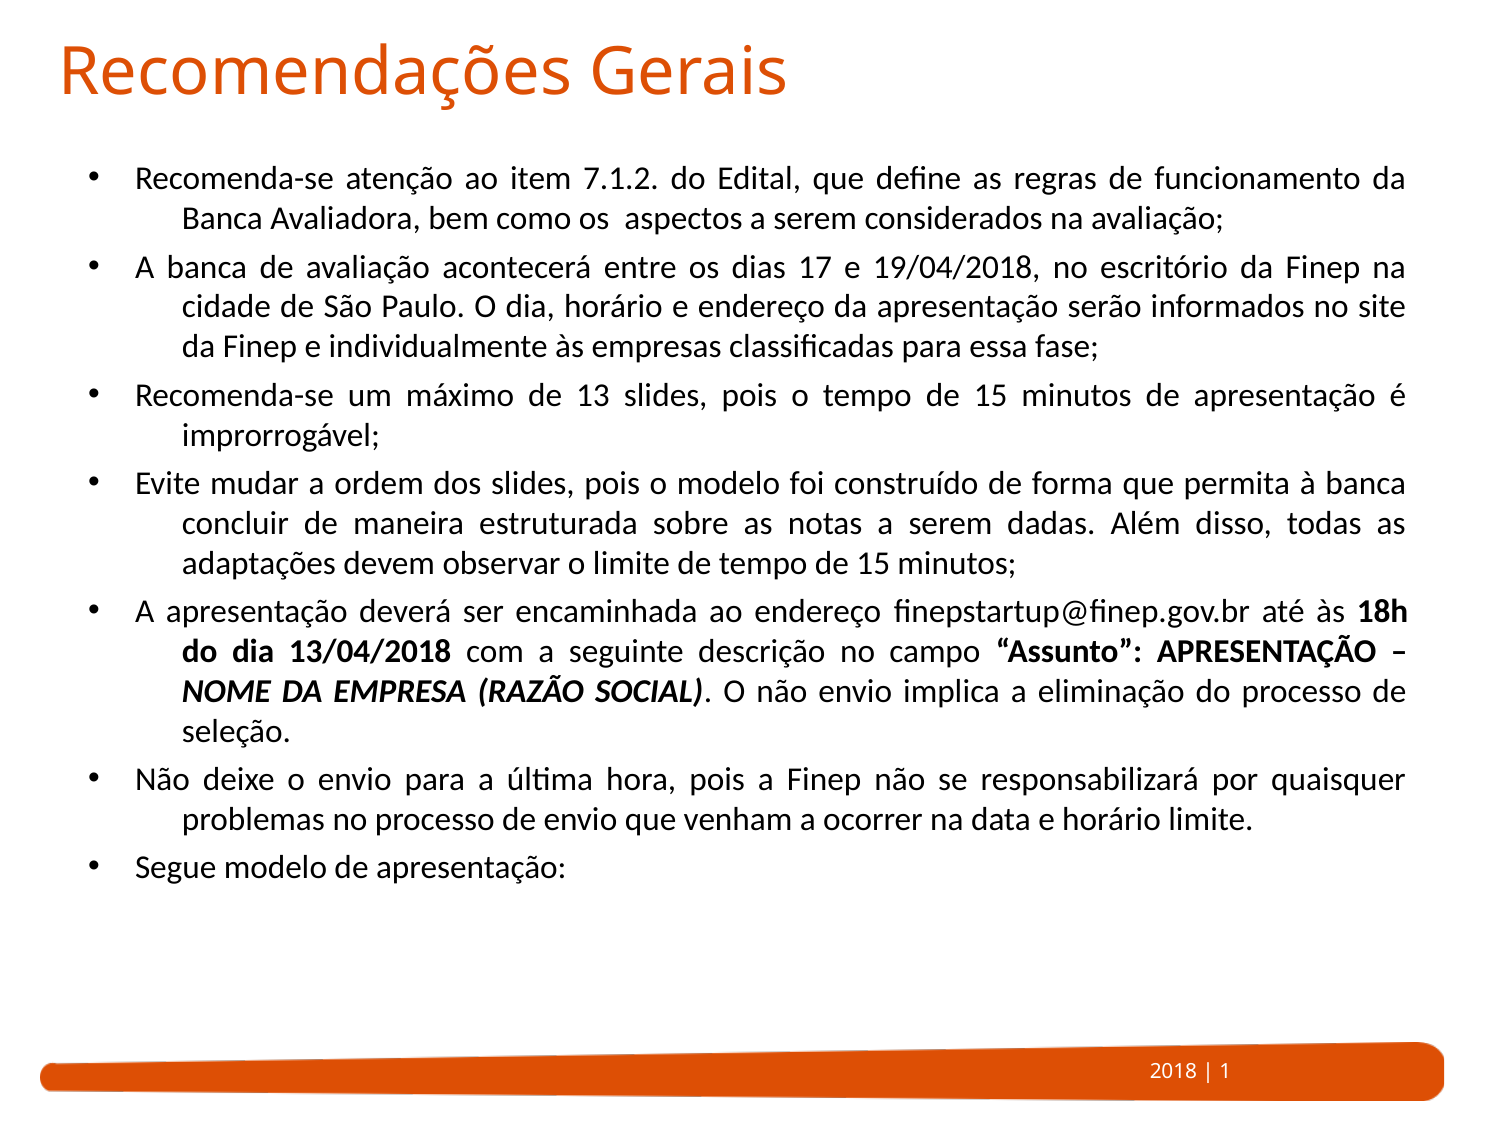

Recomendações Gerais
Recomenda-se atenção ao item 7.1.2. do Edital, que define as regras de funcionamento da Banca Avaliadora, bem como os aspectos a serem considerados na avaliação;
A banca de avaliação acontecerá entre os dias 17 e 19/04/2018, no escritório da Finep na cidade de São Paulo. O dia, horário e endereço da apresentação serão informados no site da Finep e individualmente às empresas classificadas para essa fase;
Recomenda-se um máximo de 13 slides, pois o tempo de 15 minutos de apresentação é improrrogável;
Evite mudar a ordem dos slides, pois o modelo foi construído de forma que permita à banca concluir de maneira estruturada sobre as notas a serem dadas. Além disso, todas as adaptações devem observar o limite de tempo de 15 minutos;
A apresentação deverá ser encaminhada ao endereço finepstartup@finep.gov.br até às 18h do dia 13/04/2018 com a seguinte descrição no campo “Assunto”: APRESENTAÇÃO – NOME DA EMPRESA (RAZÃO SOCIAL). O não envio implica a eliminação do processo de seleção.
Não deixe o envio para a última hora, pois a Finep não se responsabilizará por quaisquer problemas no processo de envio que venham a ocorrer na data e horário limite.
Segue modelo de apresentação: